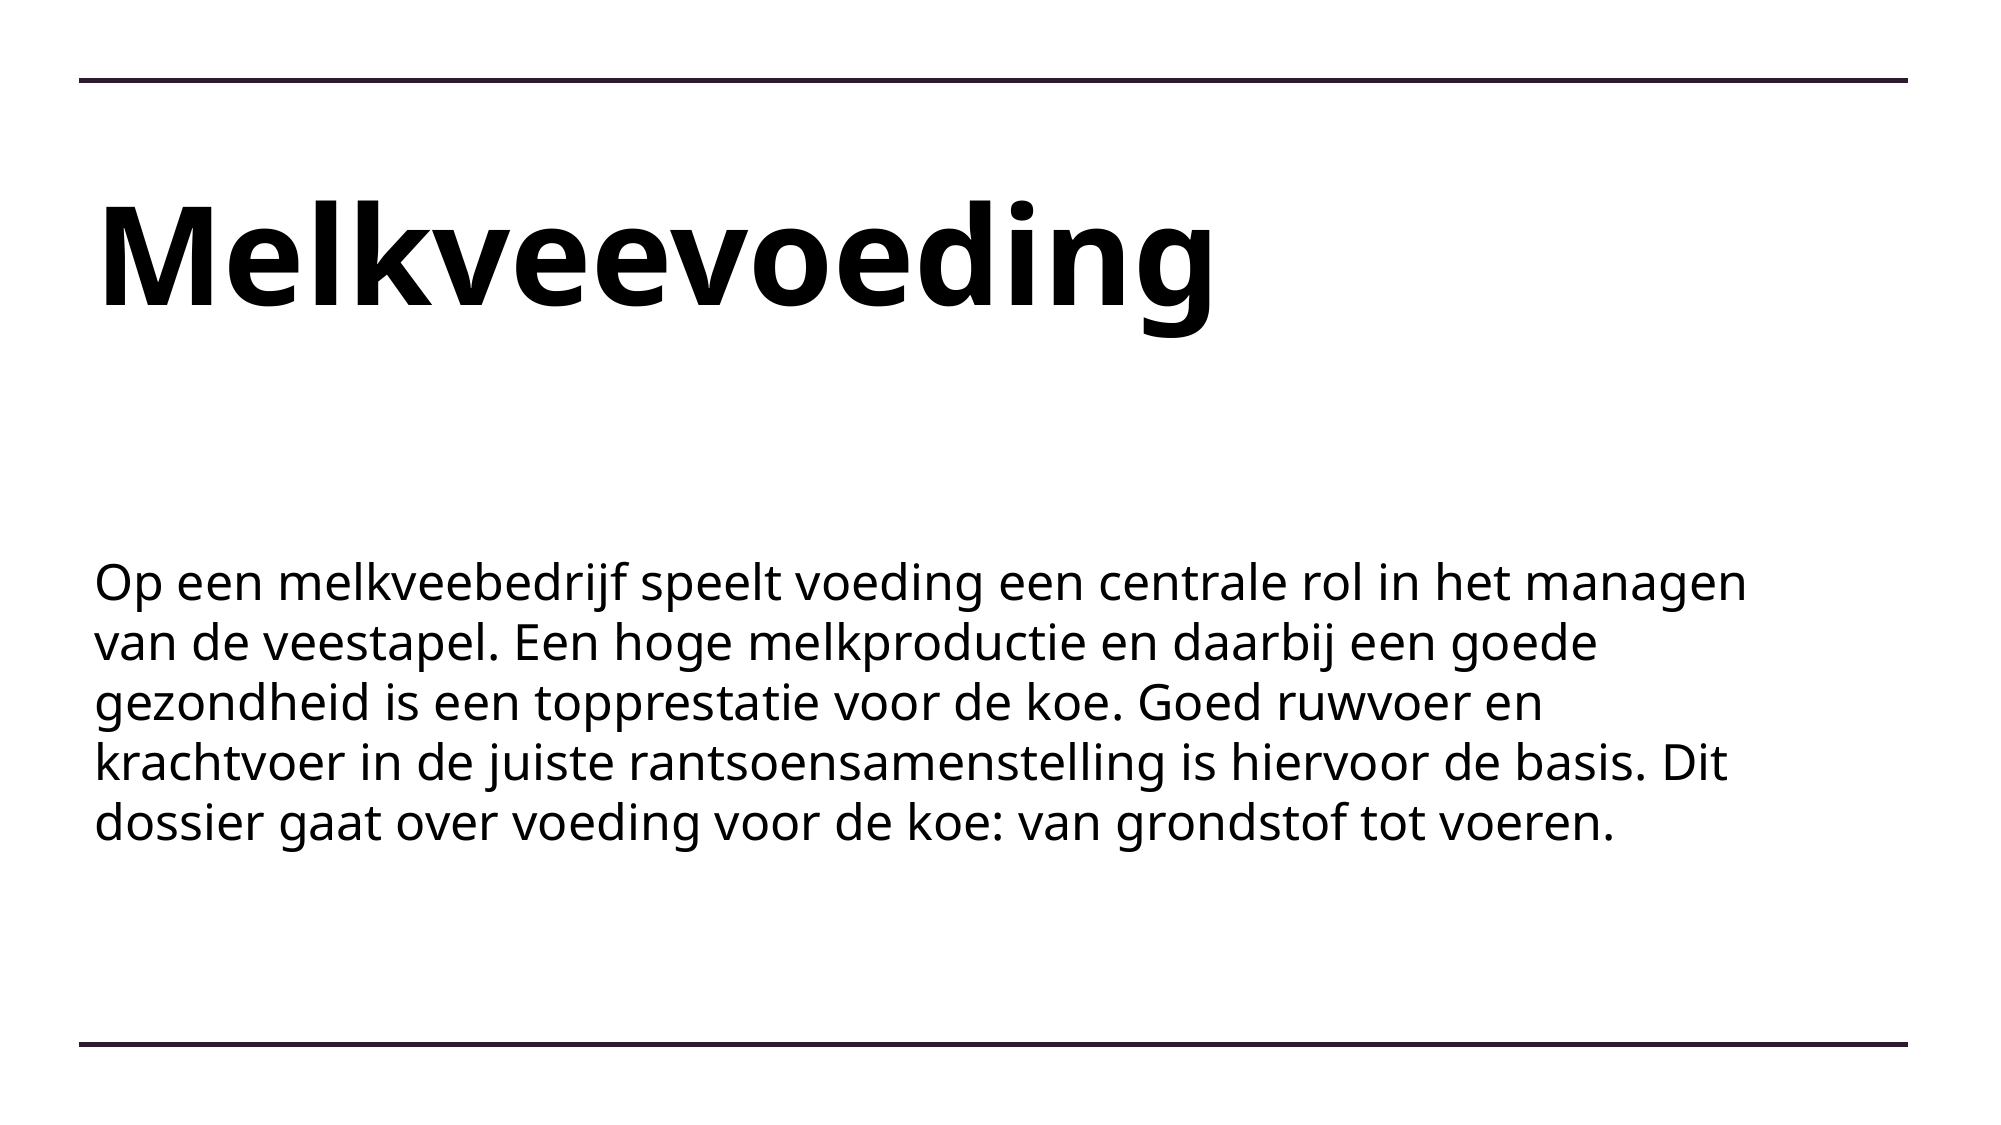

# Melkvee­voeding
Op een melkveebedrijf speelt voeding een centrale rol in het managen van de veestapel. Een hoge melkproductie en daarbij een goede gezondheid is een topprestatie voor de koe. Goed ruwvoer en krachtvoer in de juiste rantsoensamenstelling is hiervoor de basis. Dit dossier gaat over voeding voor de koe: van grondstof tot voeren.